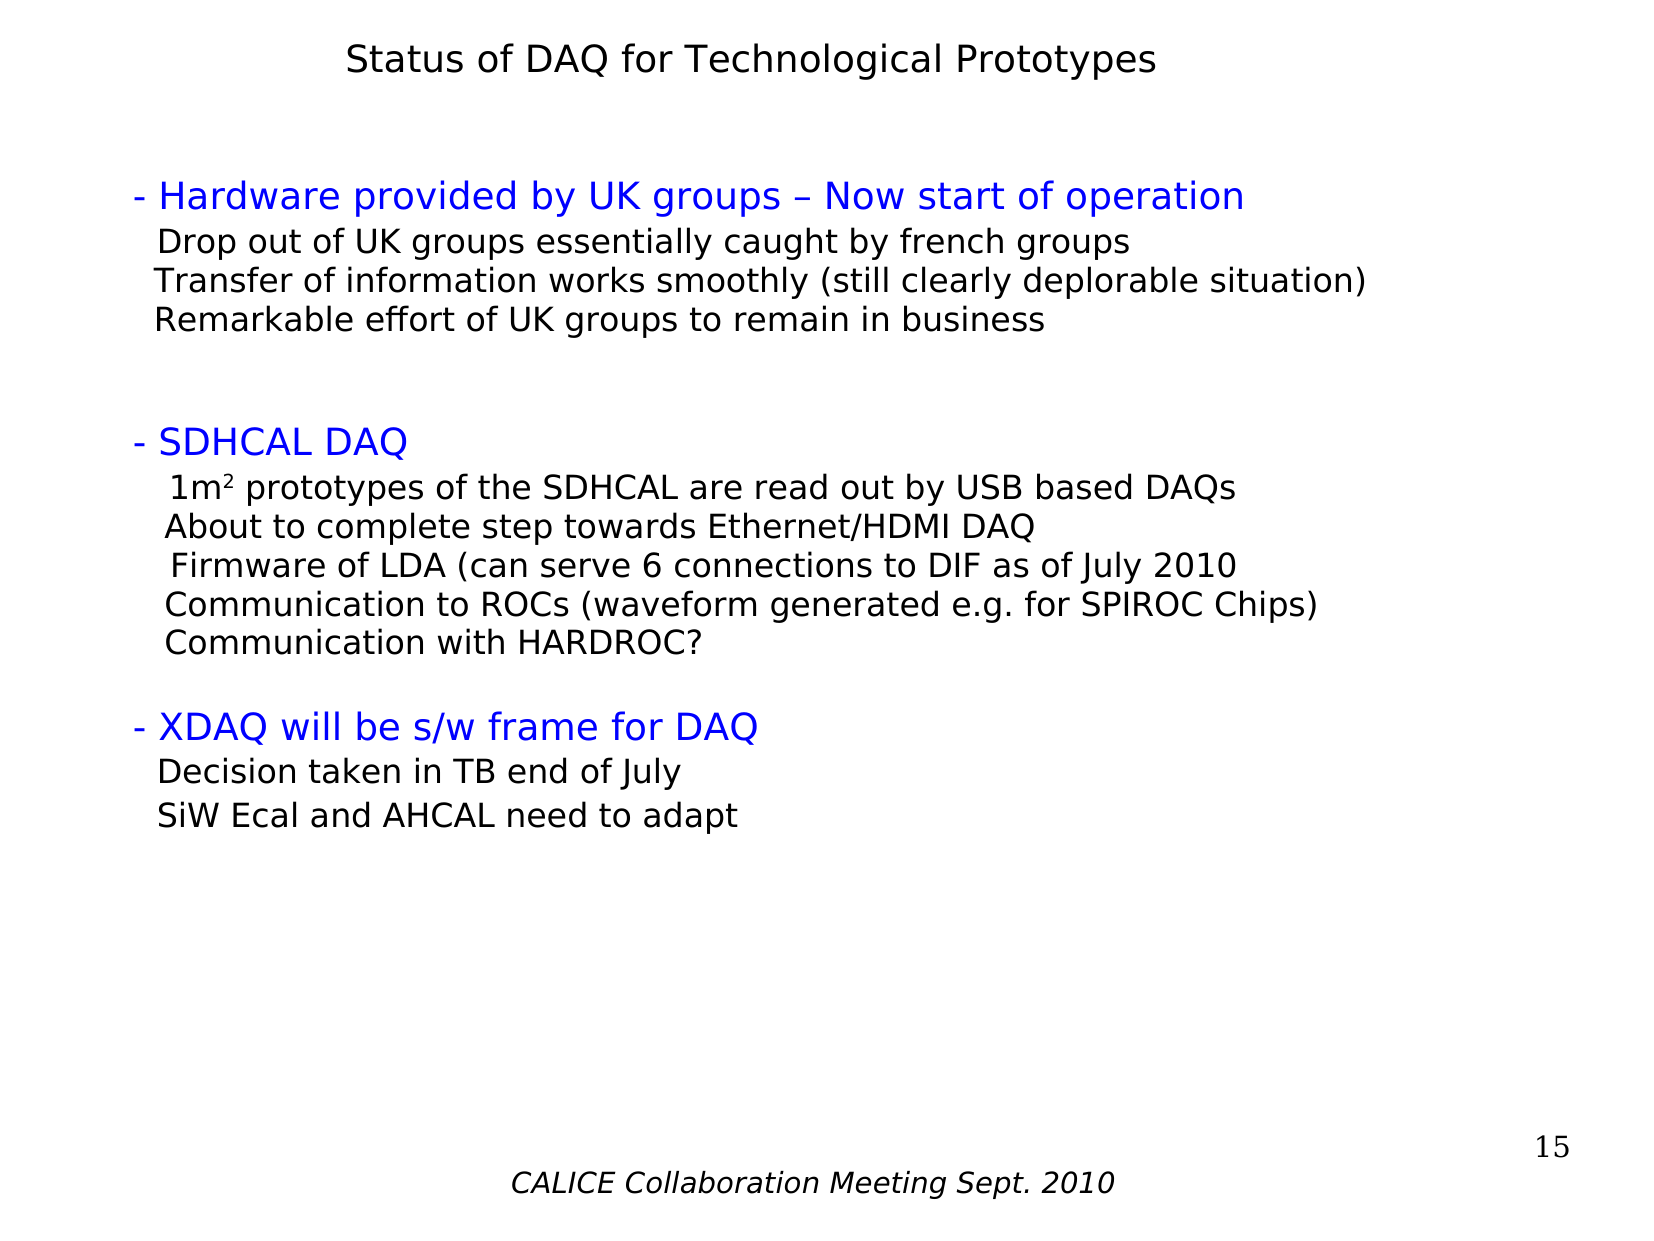

Status of DAQ for Technological Prototypes
- Hardware provided by UK groups – Now start of operation
 Drop out of UK groups essentially caught by french groups
 Transfer of information works smoothly (still clearly deplorable situation)
 Remarkable effort of UK groups to remain in business
- SDHCAL DAQ
 1m2 prototypes of the SDHCAL are read out by USB based DAQs
 About to complete step towards Ethernet/HDMI DAQ
 Firmware of LDA (can serve 6 connections to DIF as of July 2010
 Communication to ROCs (waveform generated e.g. for SPIROC Chips)
 Communication with HARDROC?
- XDAQ will be s/w frame for DAQ
 Decision taken in TB end of July
 SiW Ecal and AHCAL need to adapt
m
15